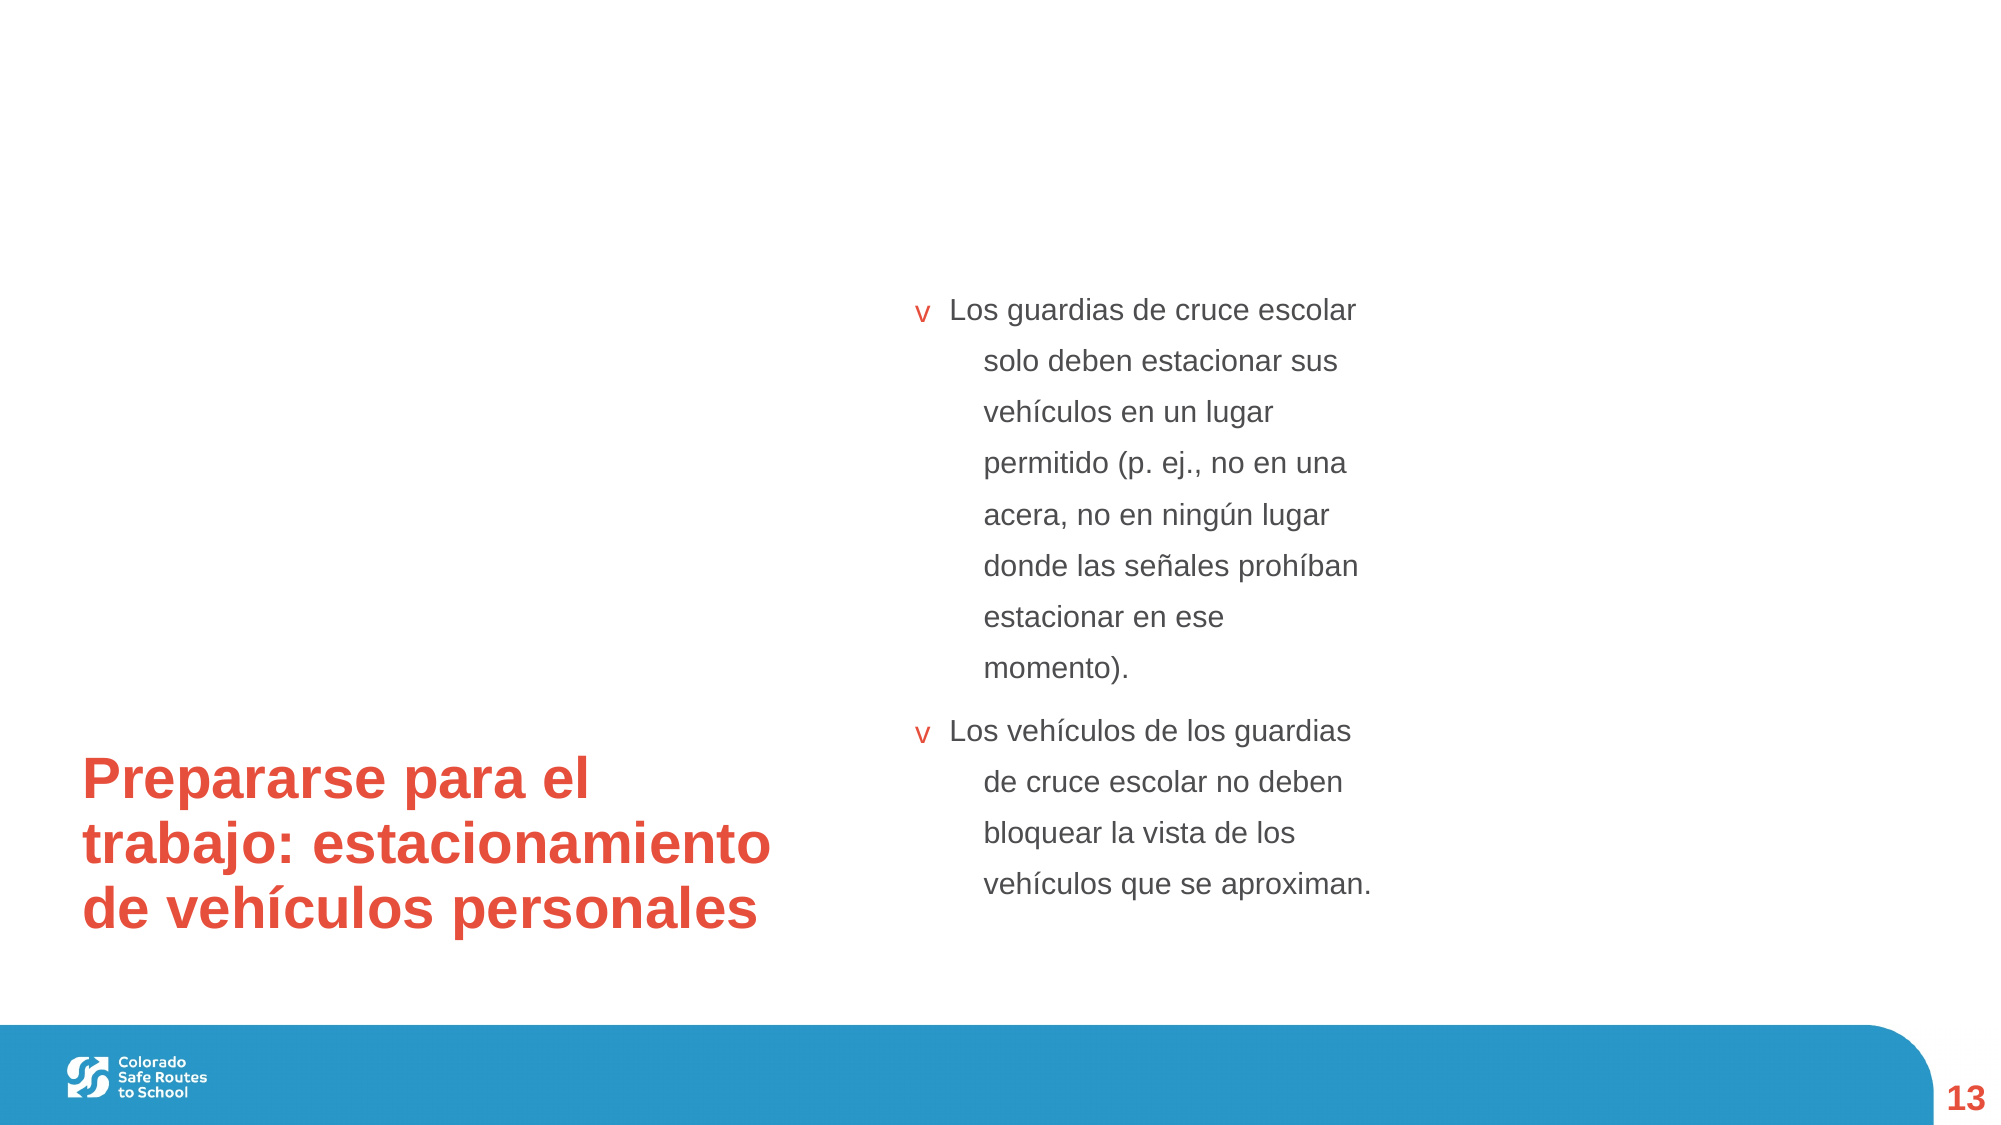

# Prepararse para el trabajo: estacionamiento de vehículos personales
Los guardias de cruce escolar solo deben estacionar sus vehículos en un lugar permitido (p. ej., no en una acera, no en ningún lugar donde las señales prohíban estacionar en ese momento).
Los vehículos de los guardias de cruce escolar no deben bloquear la vista de los vehículos que se aproximan.
13